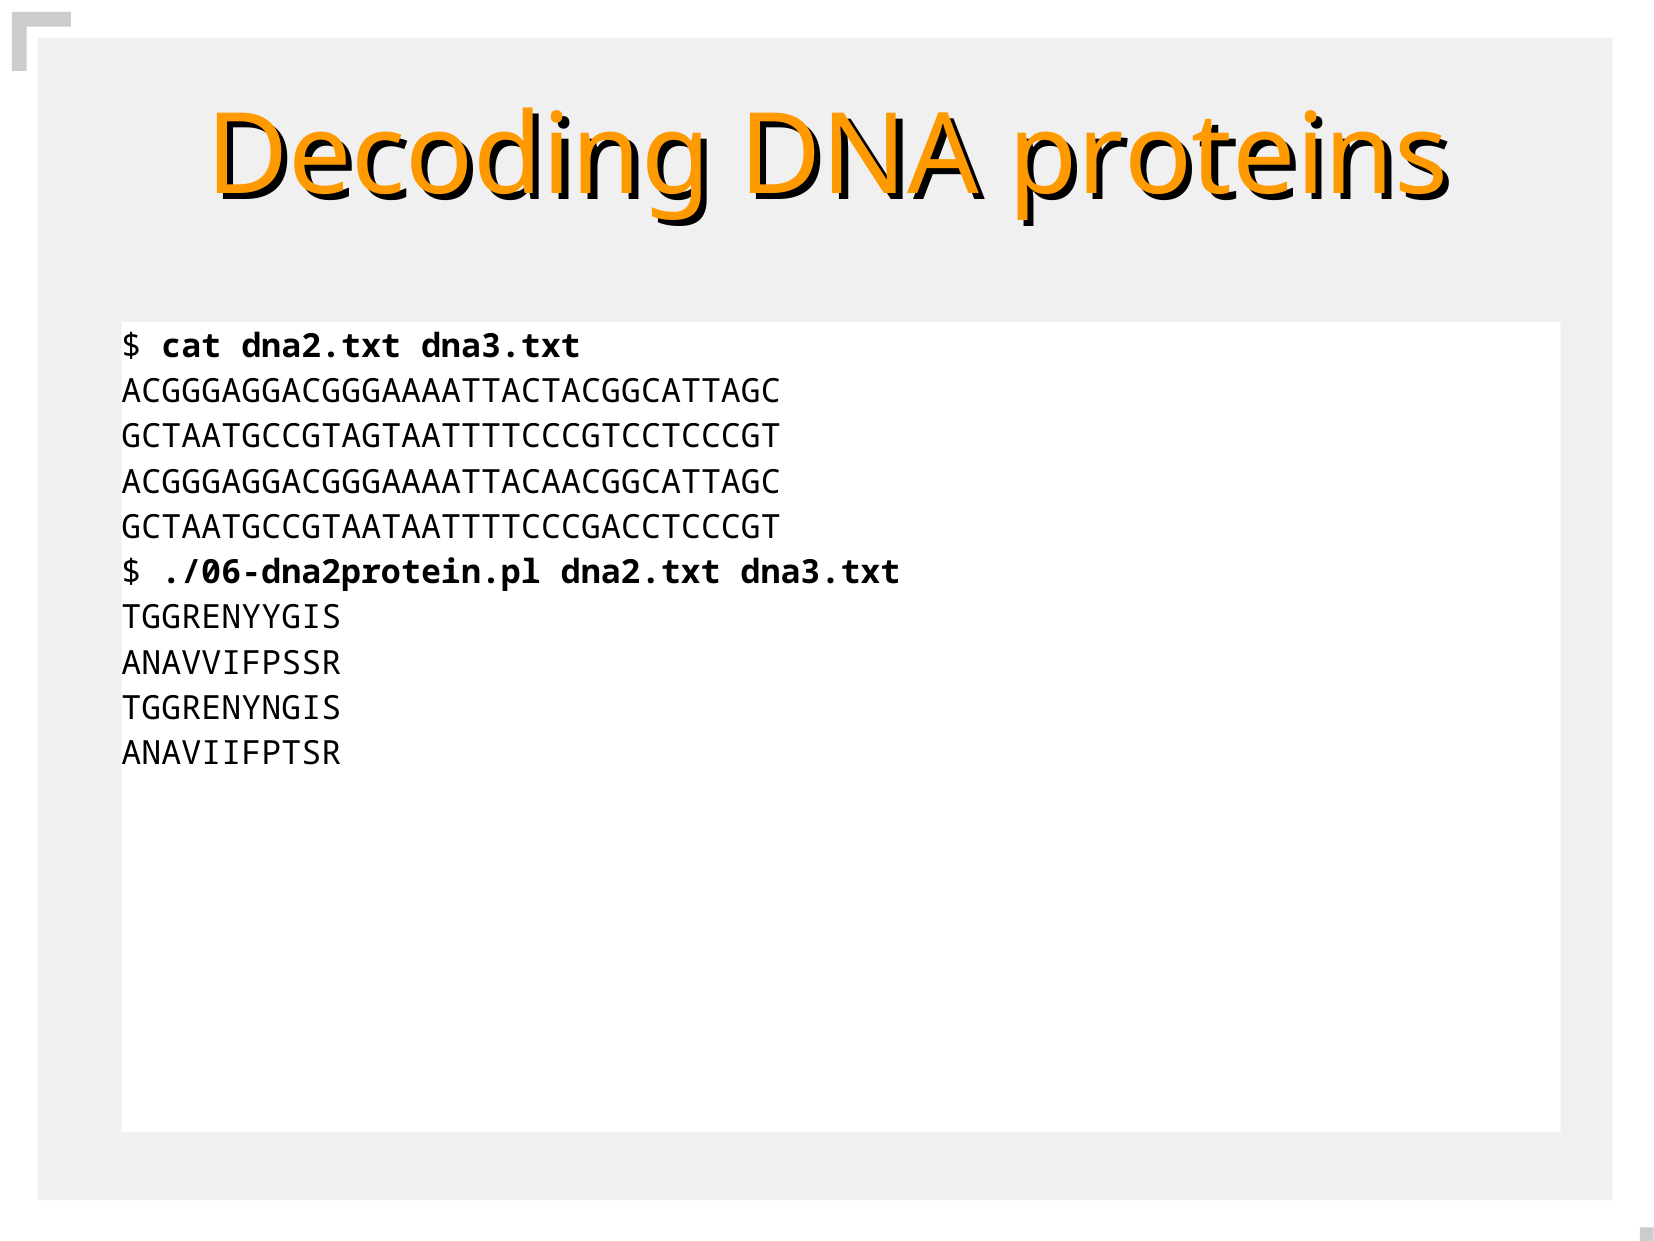

# Decoding DNA proteins
$ cat dna2.txt dna3.txt
ACGGGAGGACGGGAAAATTACTACGGCATTAGC
GCTAATGCCGTAGTAATTTTCCCGTCCTCCCGT
ACGGGAGGACGGGAAAATTACAACGGCATTAGC
GCTAATGCCGTAATAATTTTCCCGACCTCCCGT
$ ./06-dna2protein.pl dna2.txt dna3.txt
TGGRENYYGIS
ANAVVIFPSSR
TGGRENYNGIS
ANAVIIFPTSR